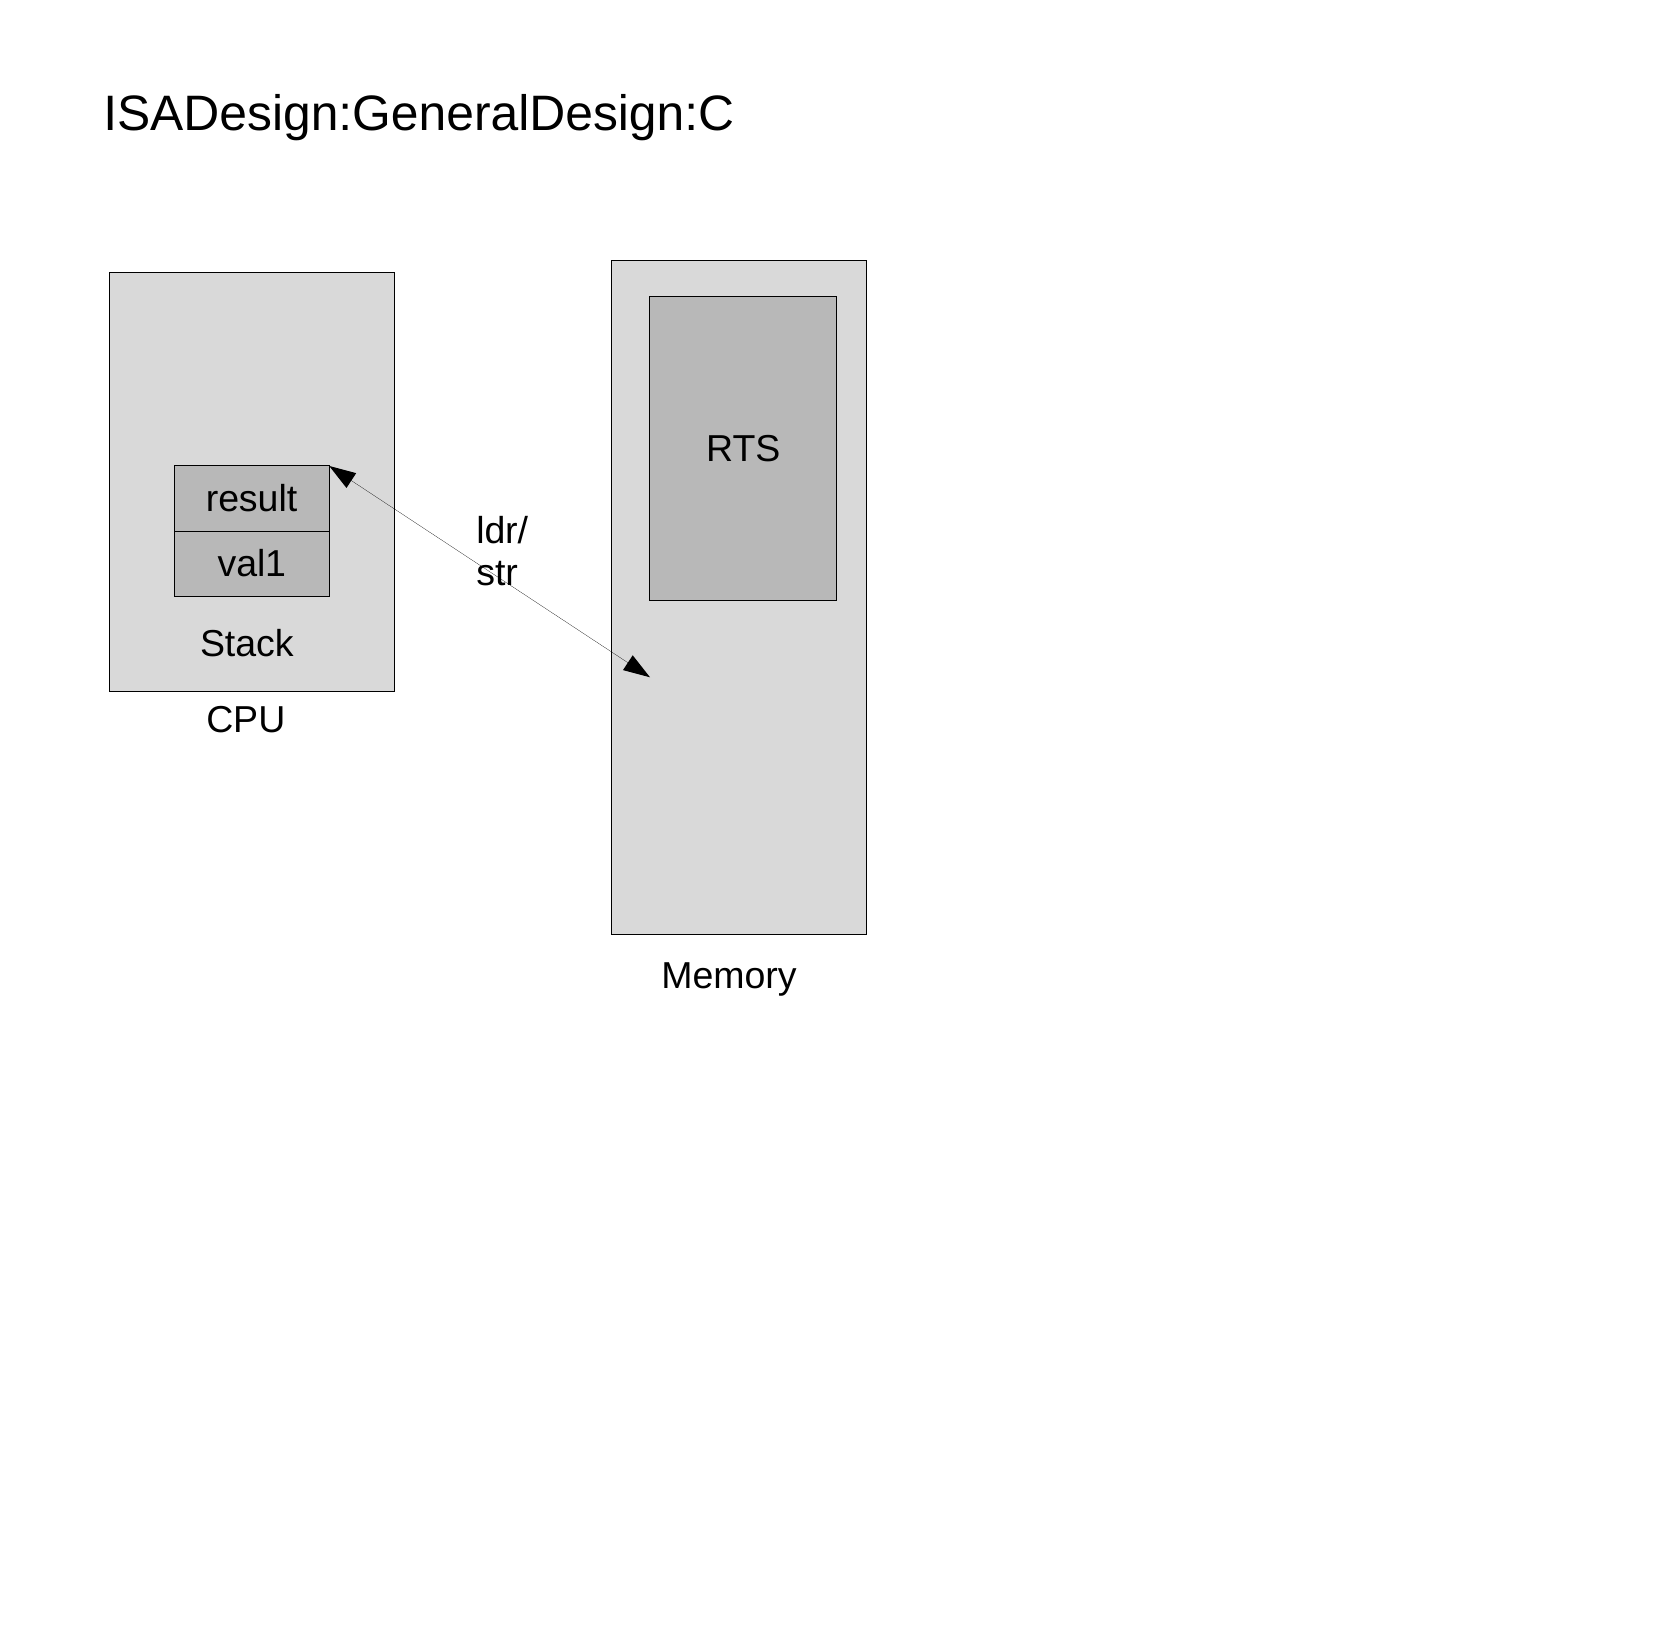

ISADesign:GeneralDesign:C
RTS
result
ldr/
str
val1
Stack
CPU
Memory